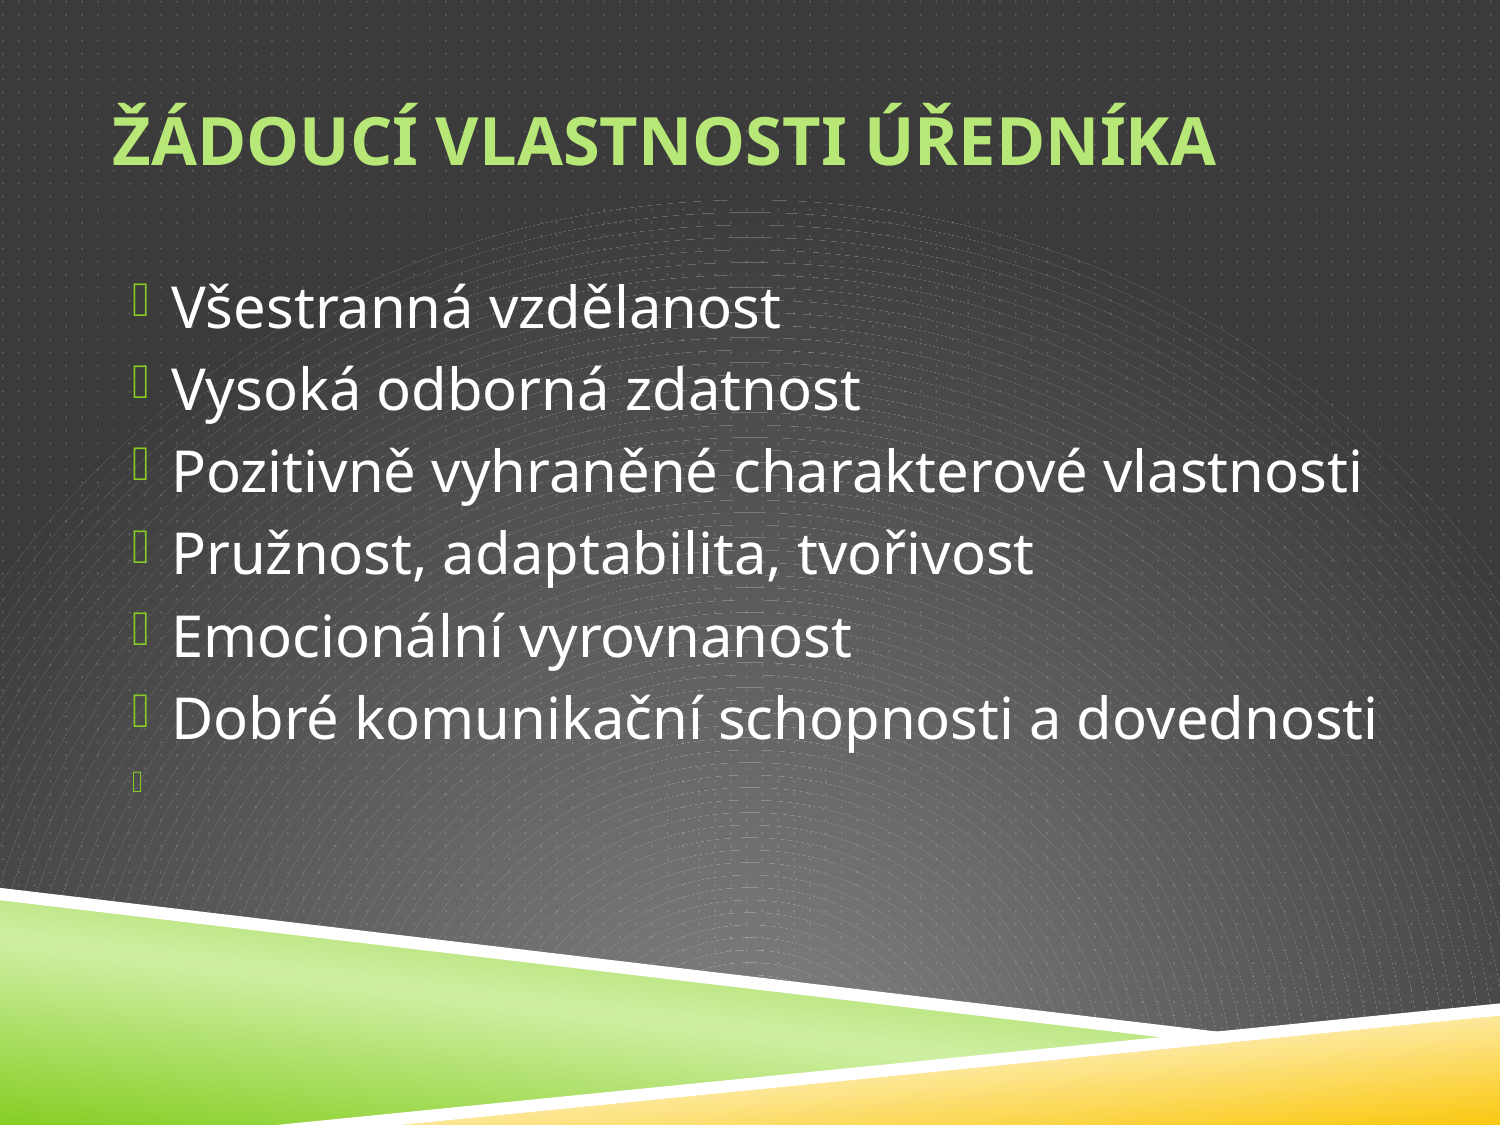

# ŽÁDOUCÍ VLASTNOSTI ÚŘEDNÍKA
Všestranná vzdělanost
Vysoká odborná zdatnost
Pozitivně vyhraněné charakterové vlastnosti
Pružnost, adaptabilita, tvořivost
Emocionální vyrovnanost
Dobré komunikační schopnosti a dovednosti